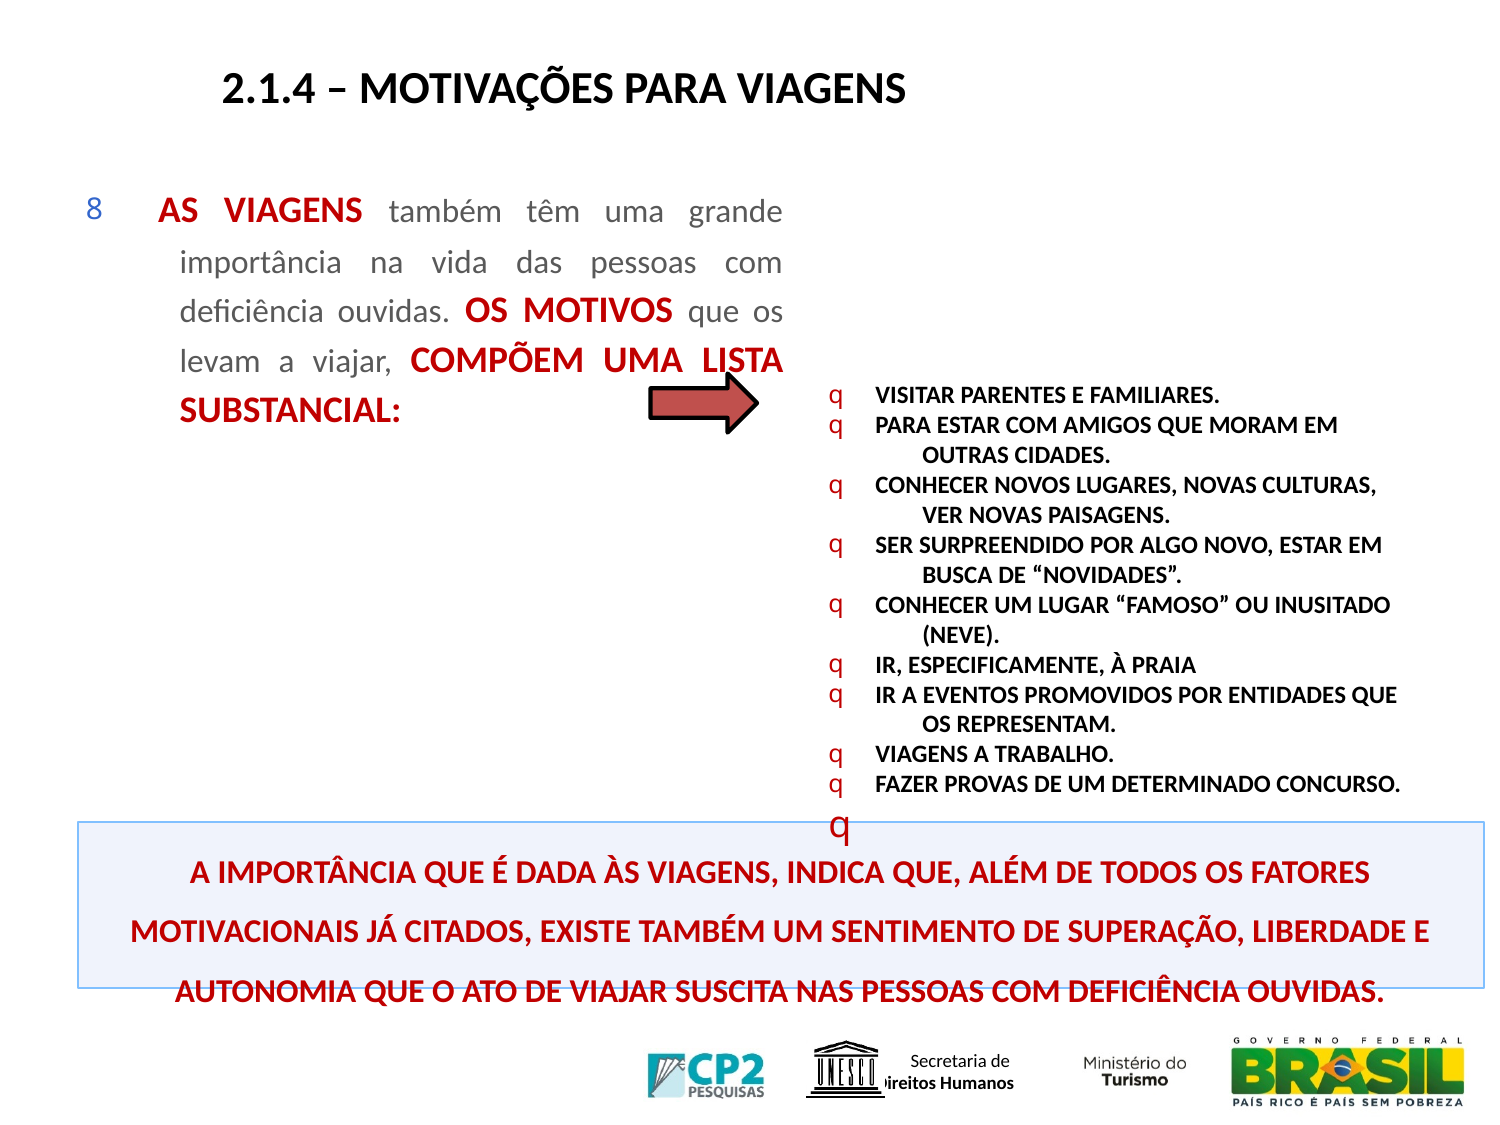

2.1.4 – Motivações para Viagens
 As viagens também têm uma grande importância na vida das pessoas com deficiência ouvidas. Os motivos que os levam a viajar, compõem uma lista substancial:
Visitar parentes e familiares.
Para estar com amigos que moram em outras cidades.
Conhecer novos lugares, novas culturas, ver novas paisagens.
Ser surpreendido por algo novo, estar em busca de “novidades”.
Conhecer um lugar “famoso” ou inusitado (neve).
Ir, especificamente, à praia
Ir a eventos promovidos por entidades que os representam.
Viagens a trabalho.
Fazer provas de um determinado concurso.
A importância que é dada às viagens, indica que, além de todos os fatores motivacionais já citados, existe também um sentimento de superação, liberdade e autonomia que o ato de viajar suscita nas pessoas com deficiência ouvidas.